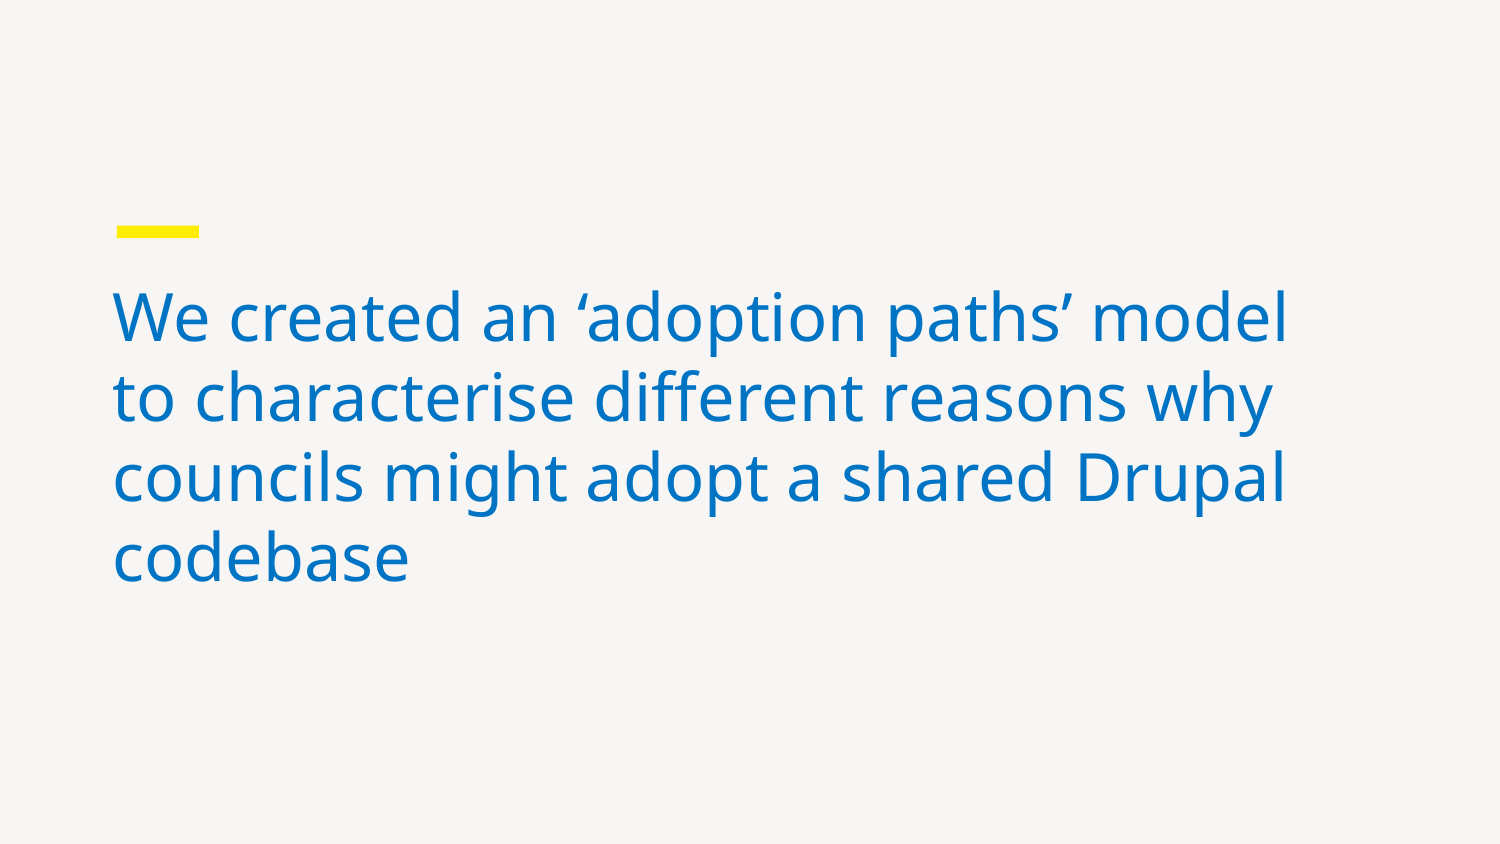

# We created an ‘adoption paths’ model to characterise different reasons why councils might adopt a shared Drupal codebase